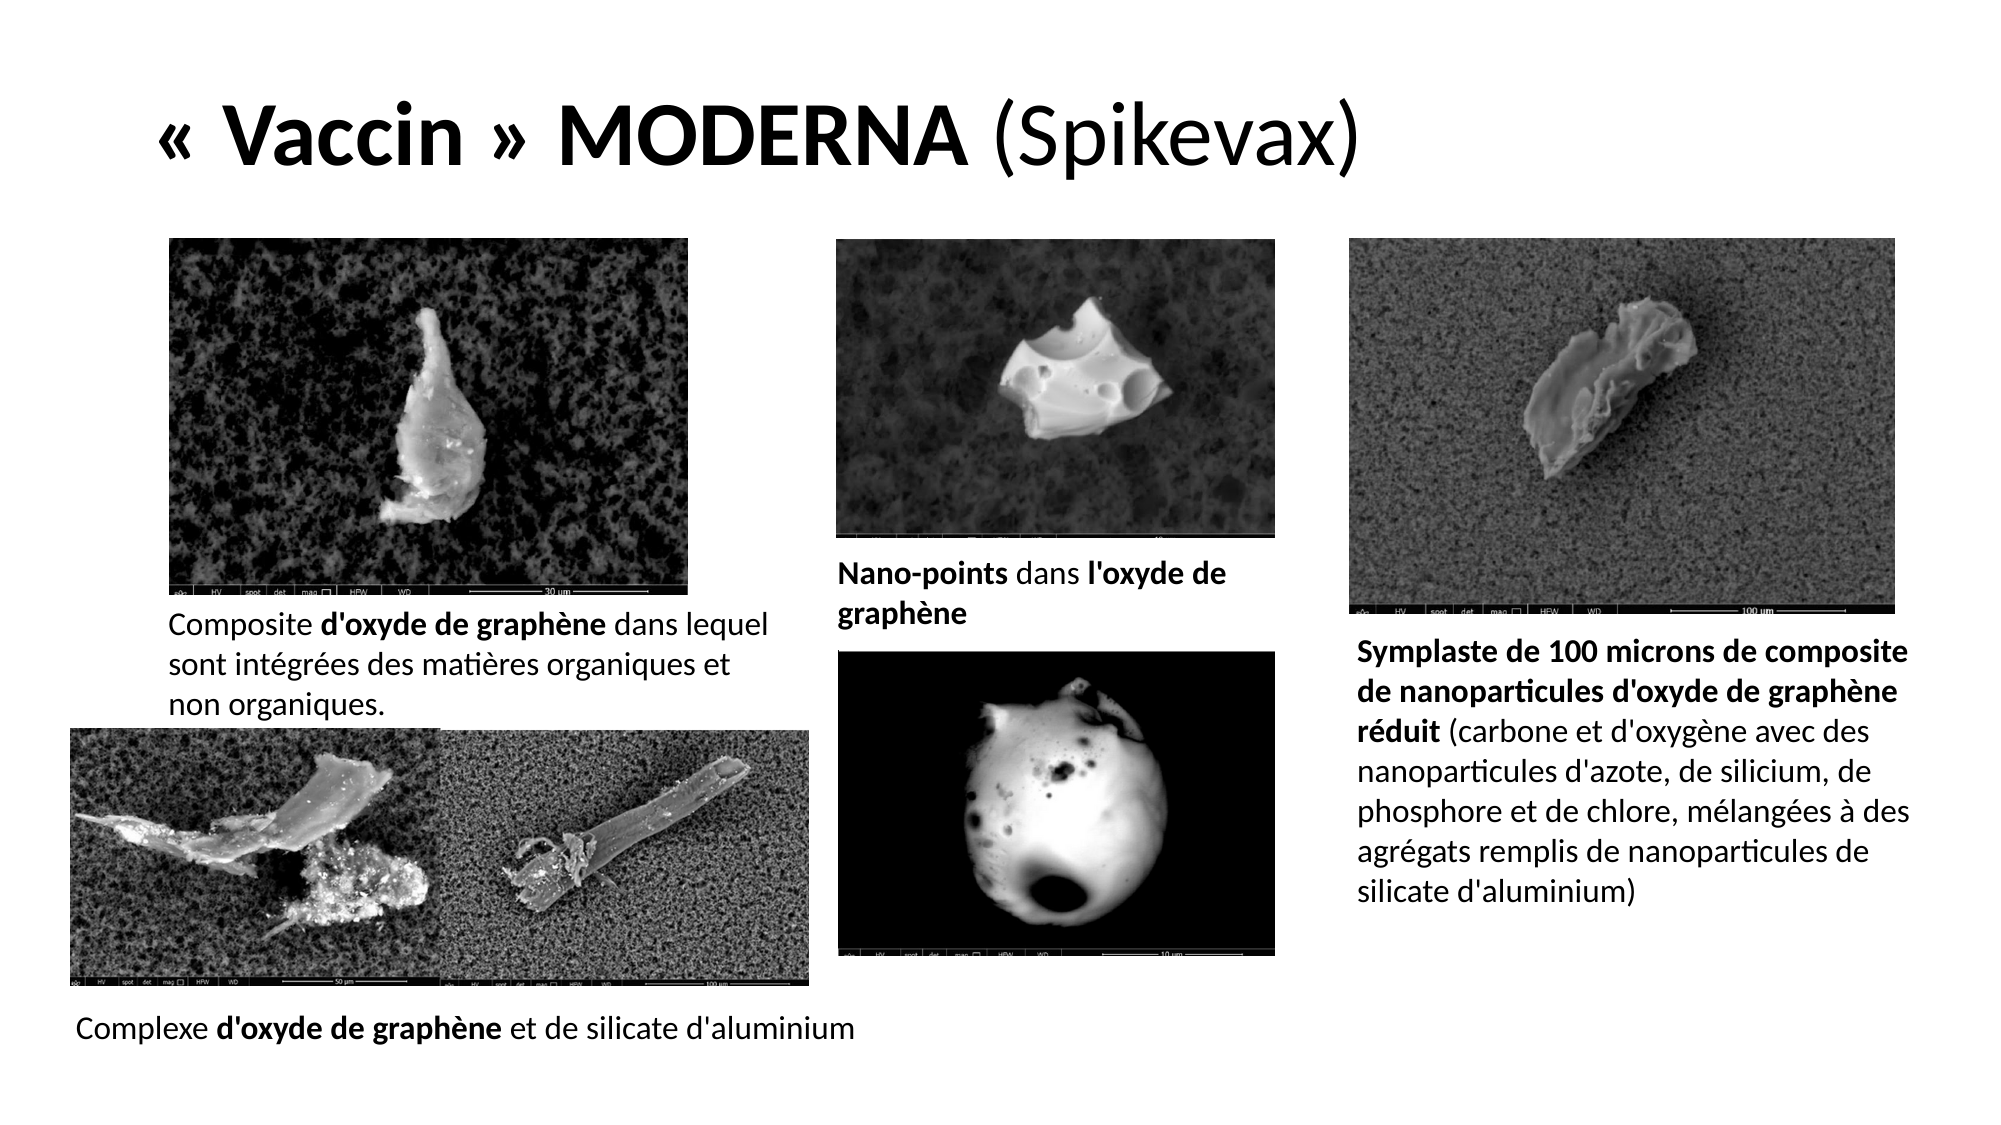

# « Vaccin » MODERNA (Spikevax)
Nano-points dans l'oxyde de graphène
Composite d'oxyde de graphène dans lequel
sont intégrées des matières organiques et non organiques.
Symplaste de 100 microns de composite de nanoparticules d'oxyde de graphène réduit (carbone et d'oxygène avec des nanoparticules d'azote, de silicium, de phosphore et de chlore, mélangées à des agrégats remplis de nanoparticules de silicate d'aluminium)
Complexe d'oxyde de graphène et de silicate d'aluminium